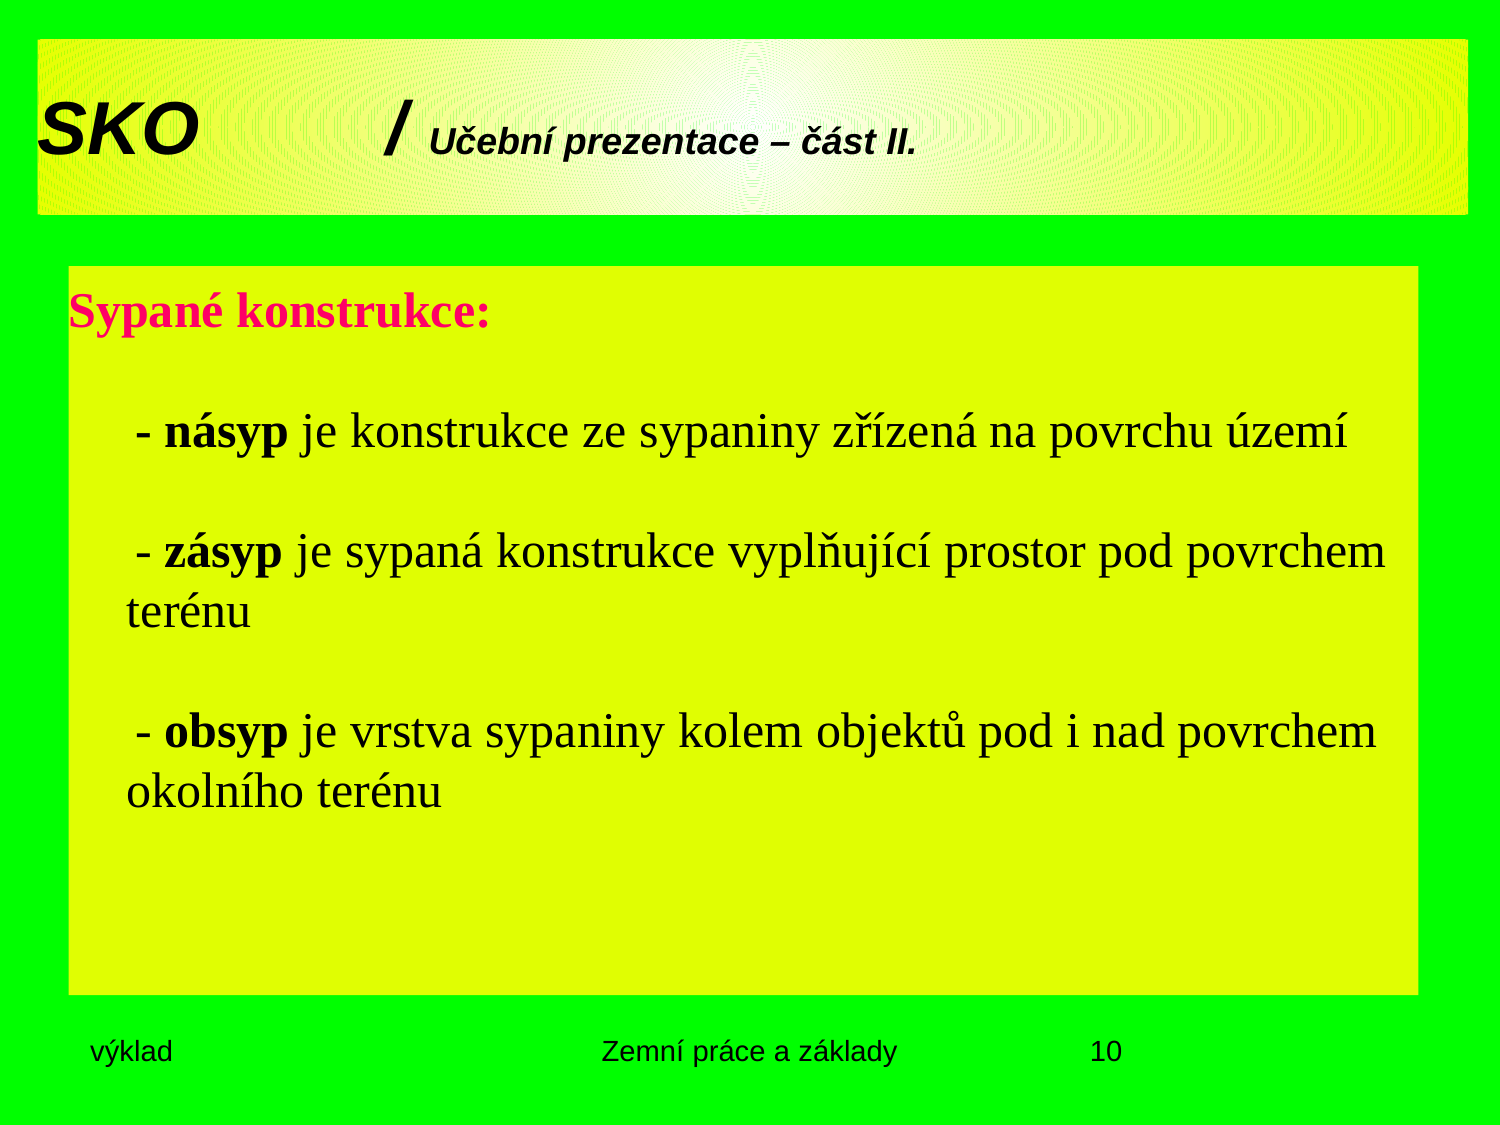

SKO / Učební prezentace – část II.
Sypané konstrukce:
	- násyp je konstrukce ze sypaniny zřízená na povrchu území
	- zásyp je sypaná konstrukce vyplňující prostor pod povrchem terénu
	- obsyp je vrstva sypaniny kolem objektů pod i nad povrchem okolního terénu
výklad
Zemní práce a základy